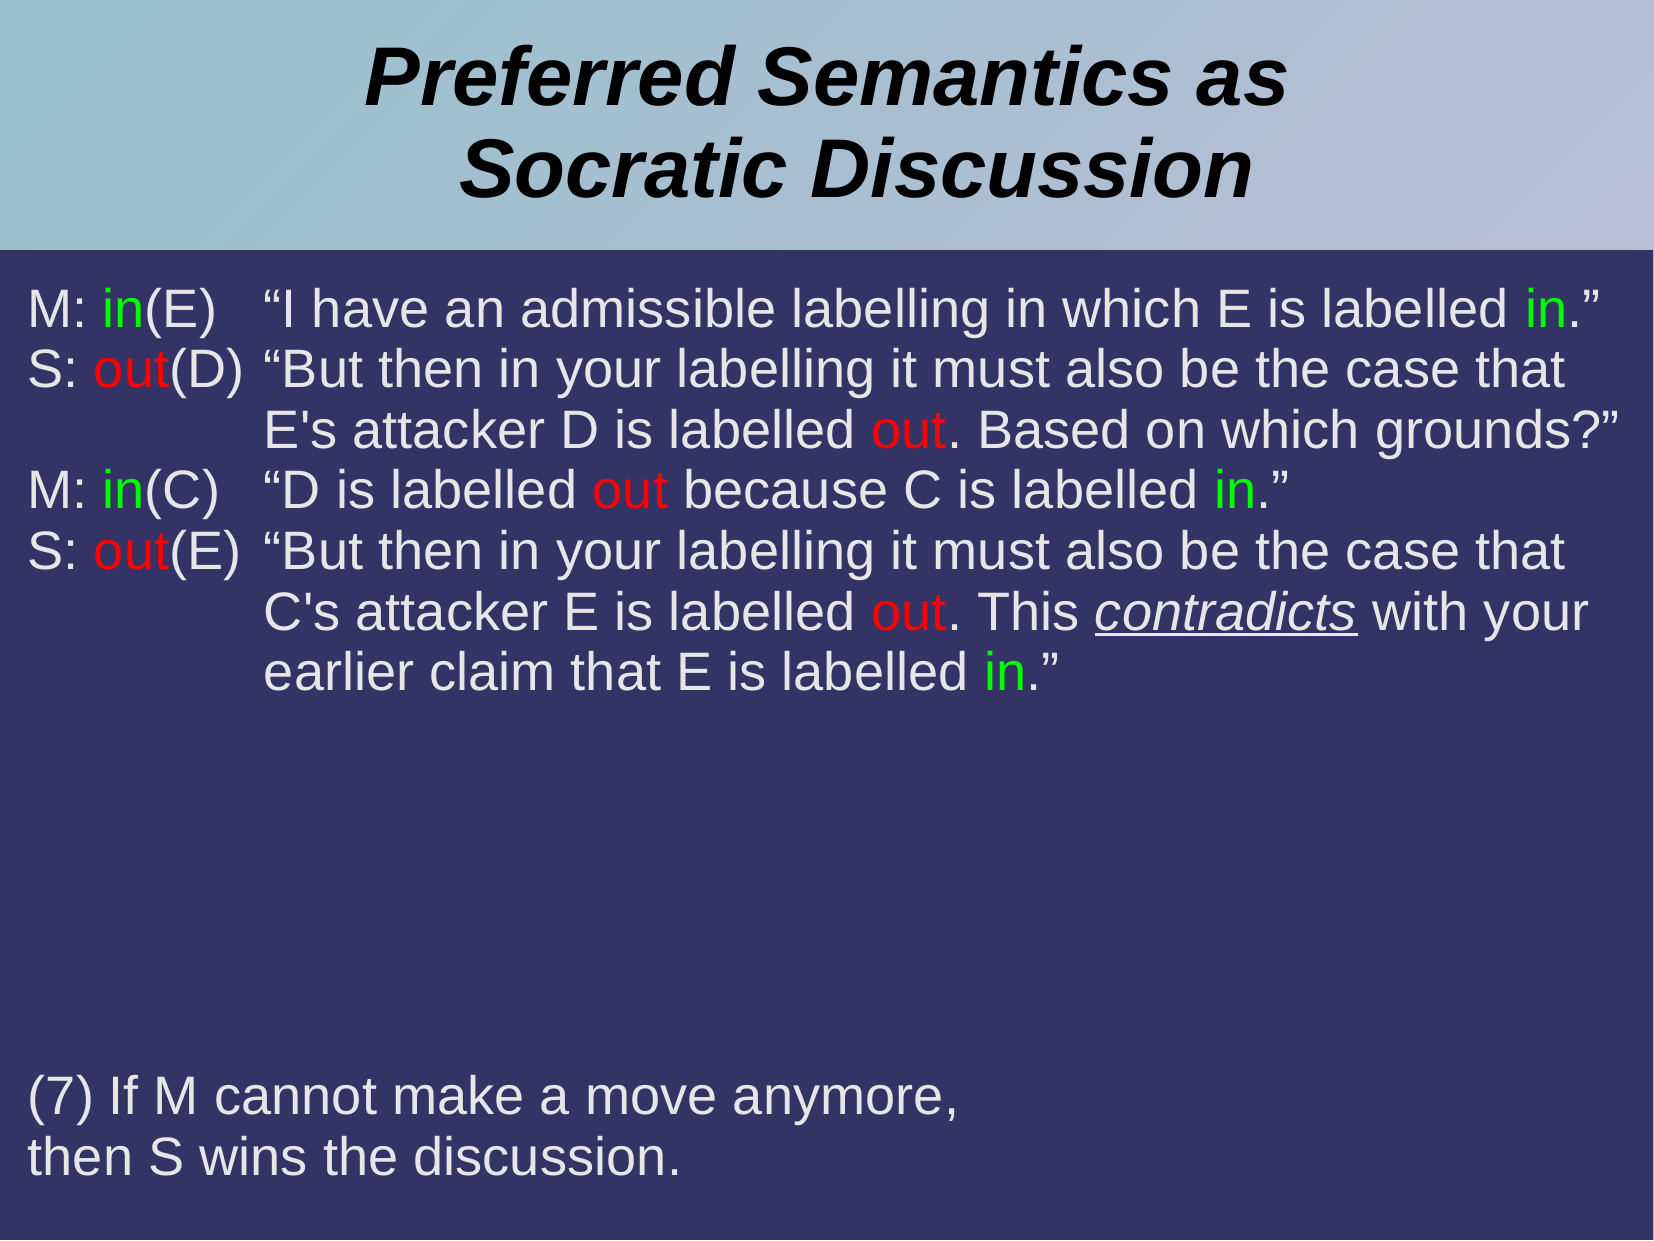

# Preferred Semantics as Socratic Discussion
M: in(E) 	“I have an admissible labelling in which E is labelled in.”
S: out(D)	“But then in your labelling it must also be the case that 	 	E's attacker D is labelled out. Based on which grounds?”
M: in(C)	“D is labelled out because C is labelled in.”
S: out(E)	“But then in your labelling it must also be the case that 	 	C's attacker E is labelled out. This contradicts with your 		earlier claim that E is labelled in.”
(7) If M cannot make a move anymore,
then S wins the discussion.